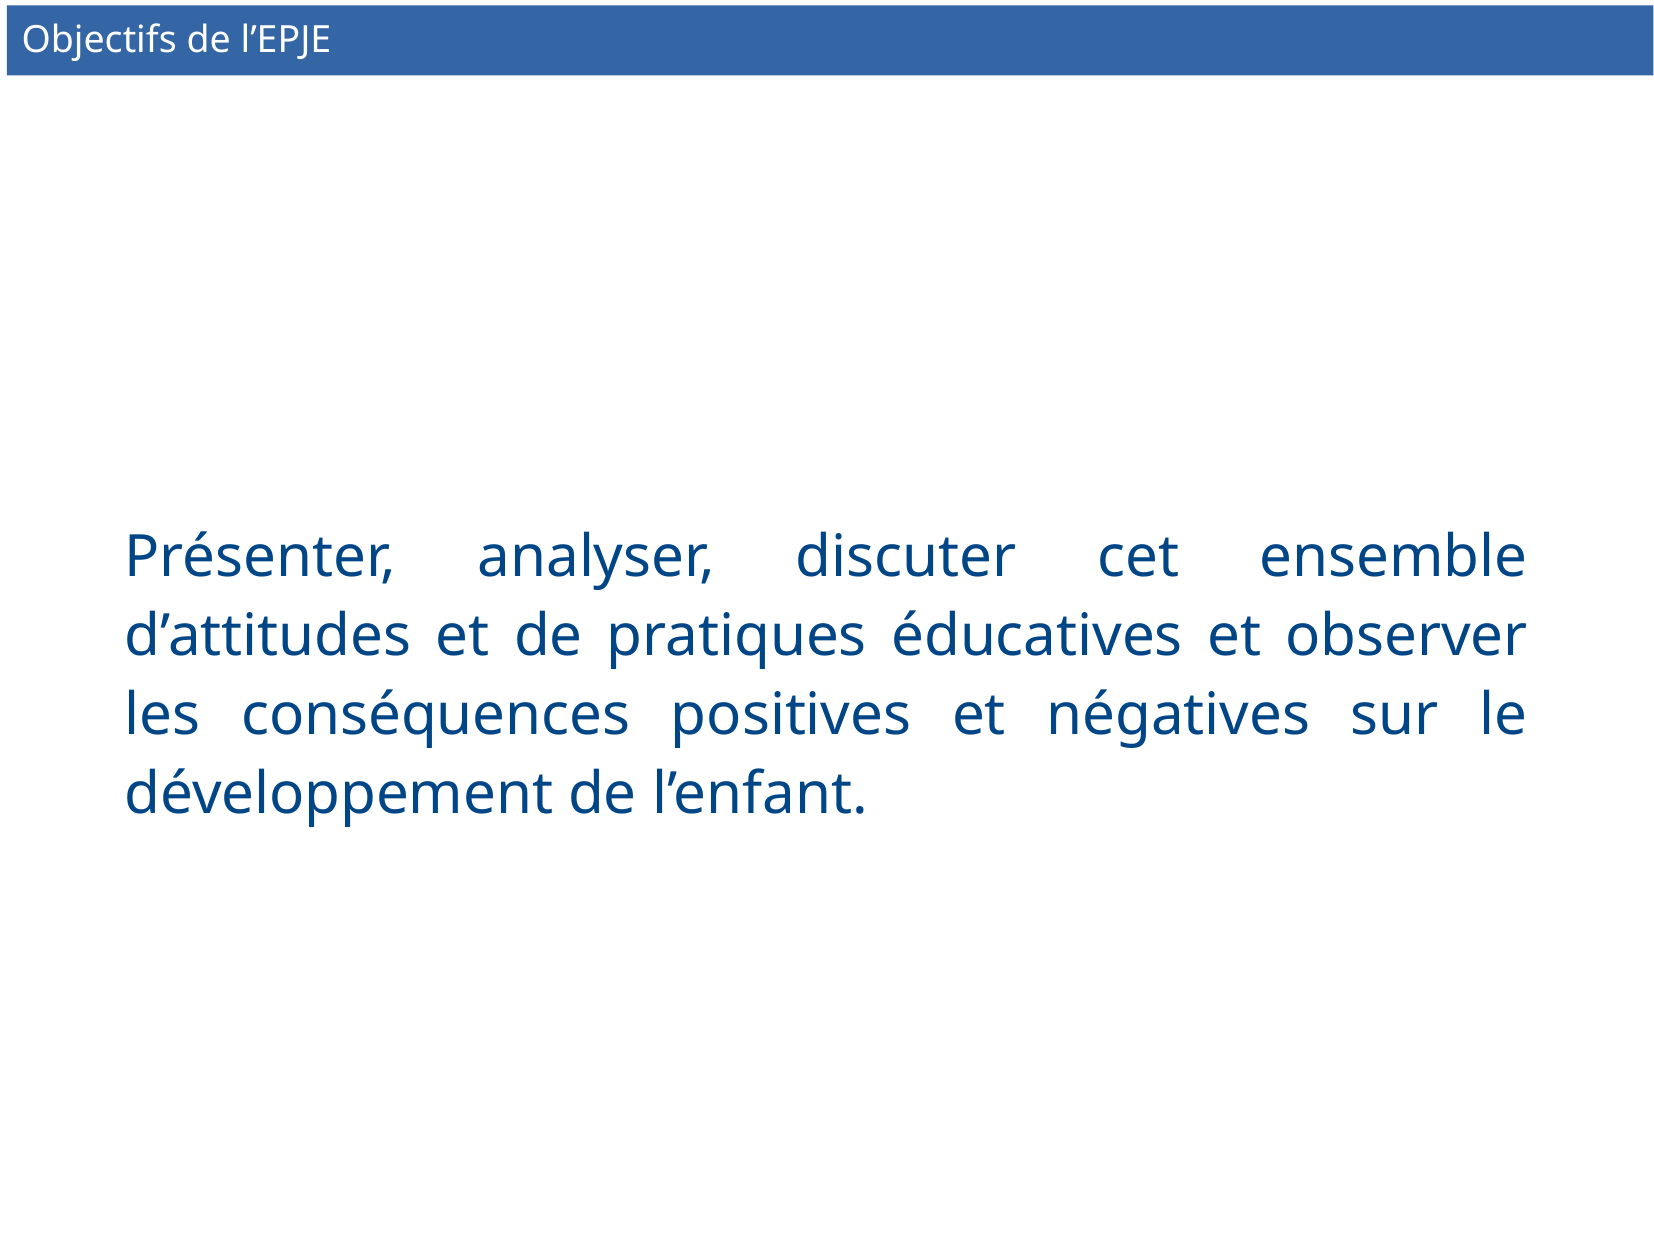

Objectifs de l’EPJE
Présenter, analyser, discuter cet ensemble d’attitudes et de pratiques éducatives et observer les conséquences positives et négatives sur le développement de l’enfant.